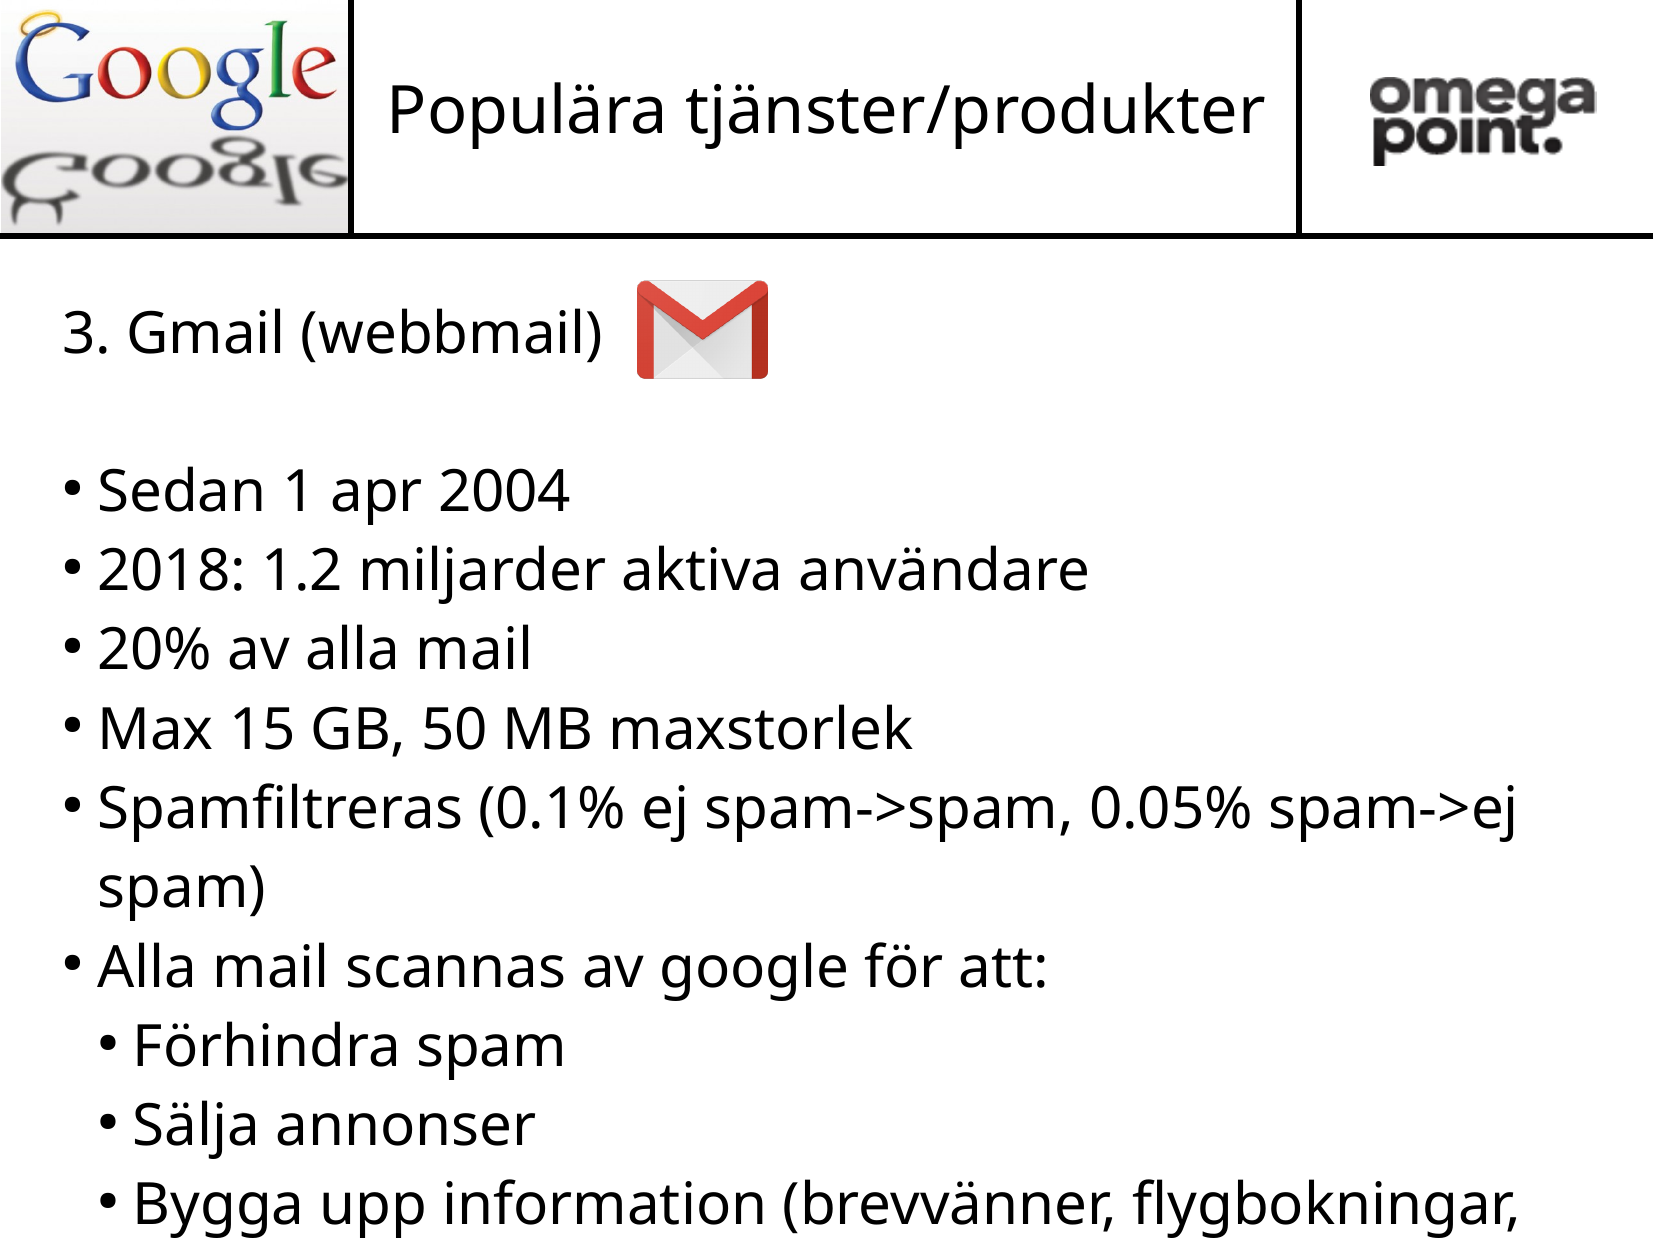

Populära tjänster/produkter
3. Gmail (webbmail)
Sedan 1 apr 2004
2018: 1.2 miljarder aktiva användare
20% av alla mail
Max 15 GB, 50 MB maxstorlek
Spamfiltreras (0.1% ej spam->spam, 0.05% spam->ej spam)
Alla mail scannas av google för att:
Förhindra spam
Sälja annonser
Bygga upp information (brevvänner, flygbokningar, intressen, ...)